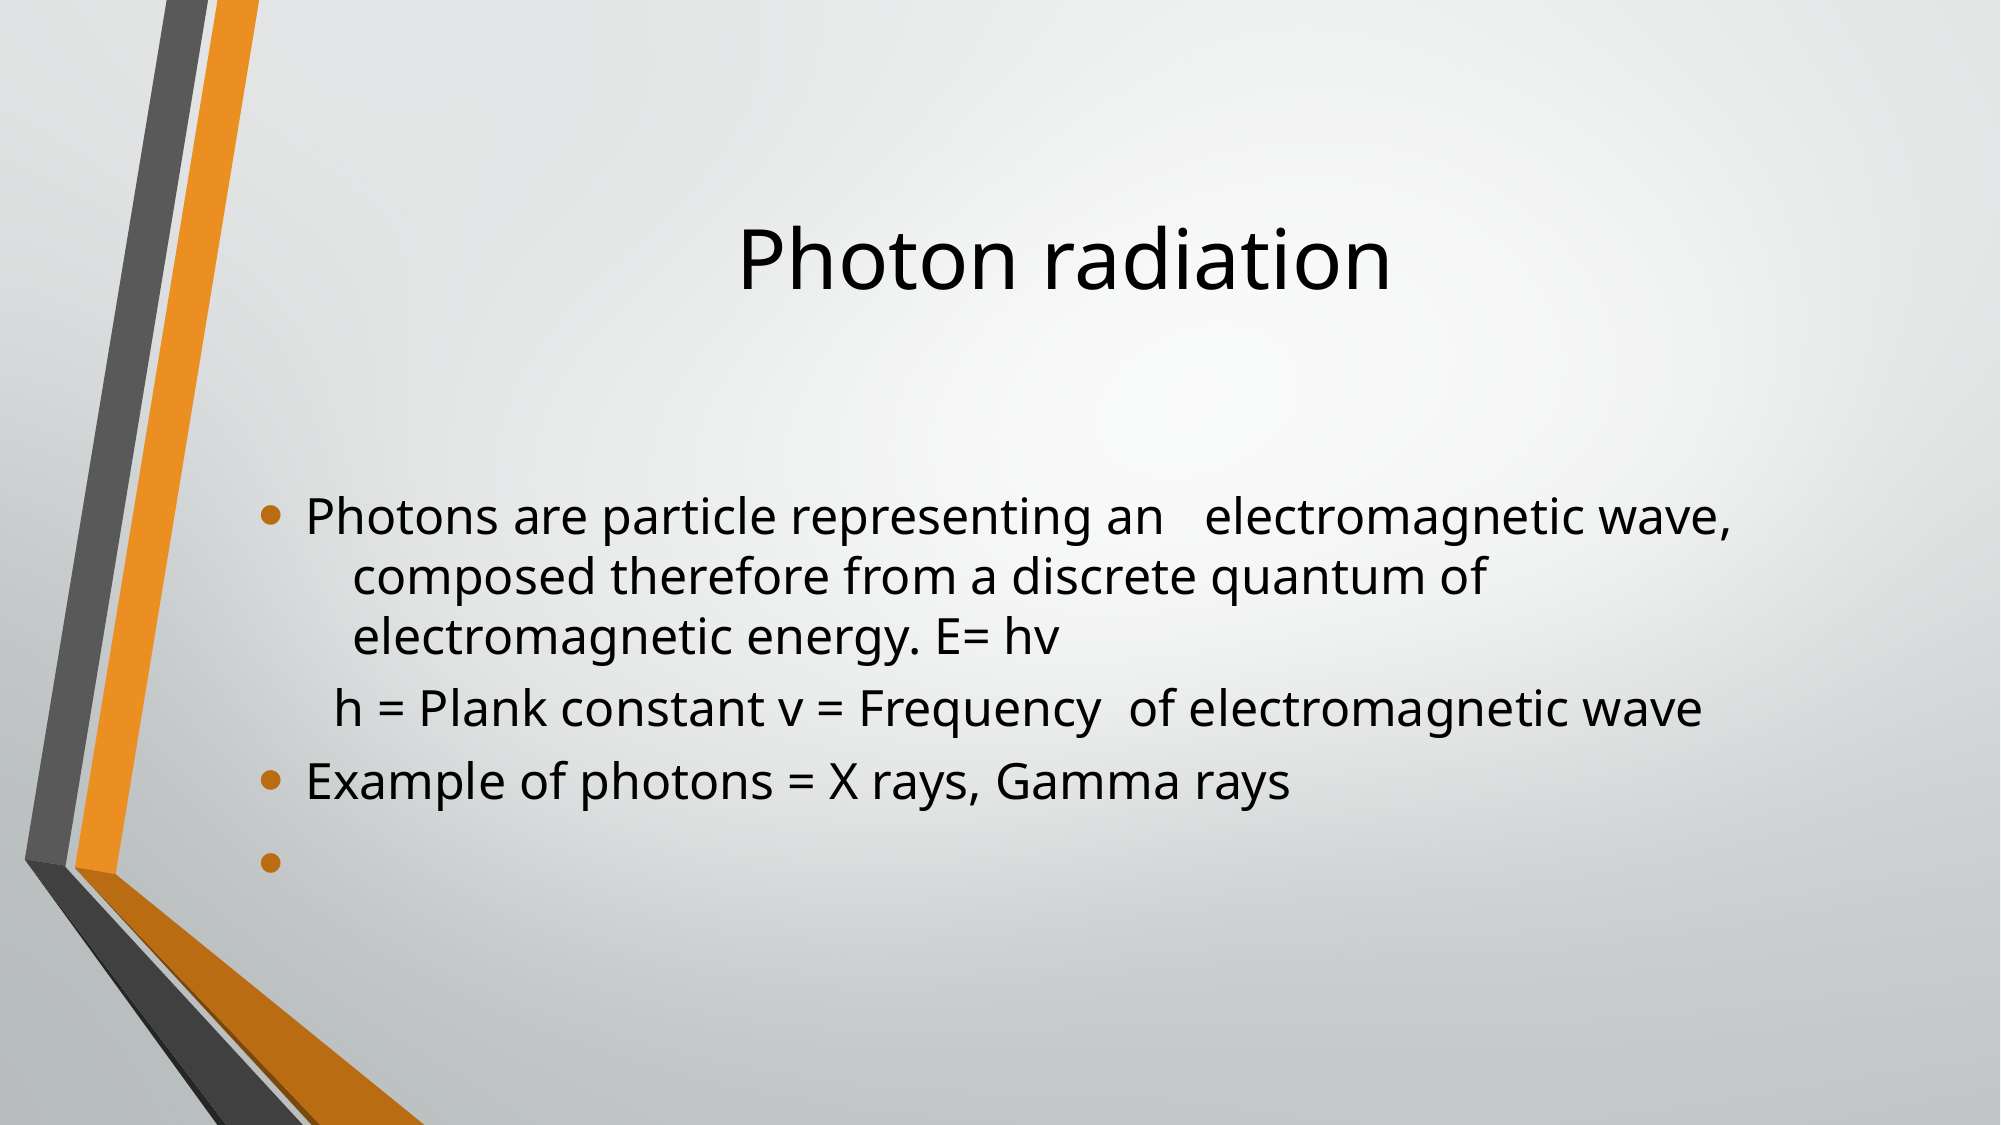

# Photon radiation
Photons are particle representing an electromagnetic wave, composed therefore from a discrete quantum of electromagnetic energy. E= hv
	h = Plank constant v = Frequency of electromagnetic wave
Example of photons = X rays, Gamma rays